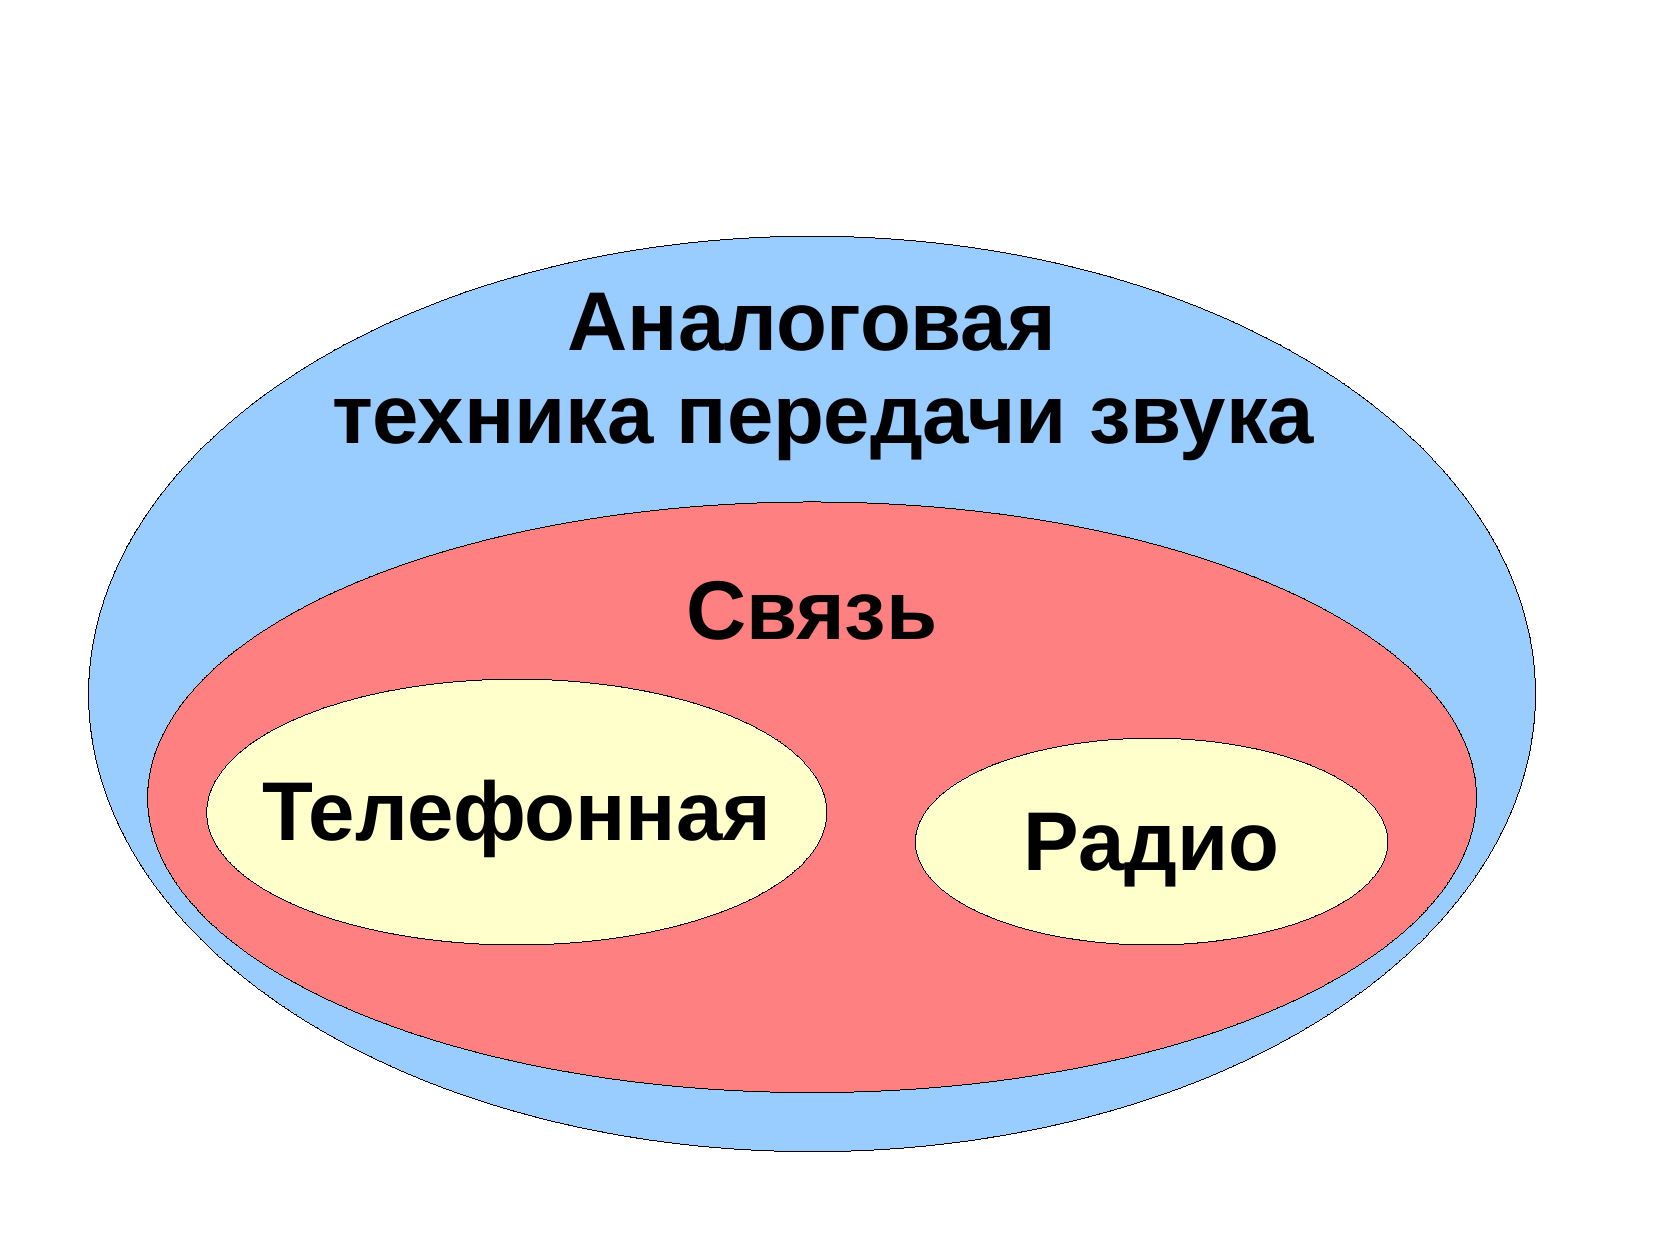

Аналоговая
 техника передачи звука
Связь
Телефонная
Радио